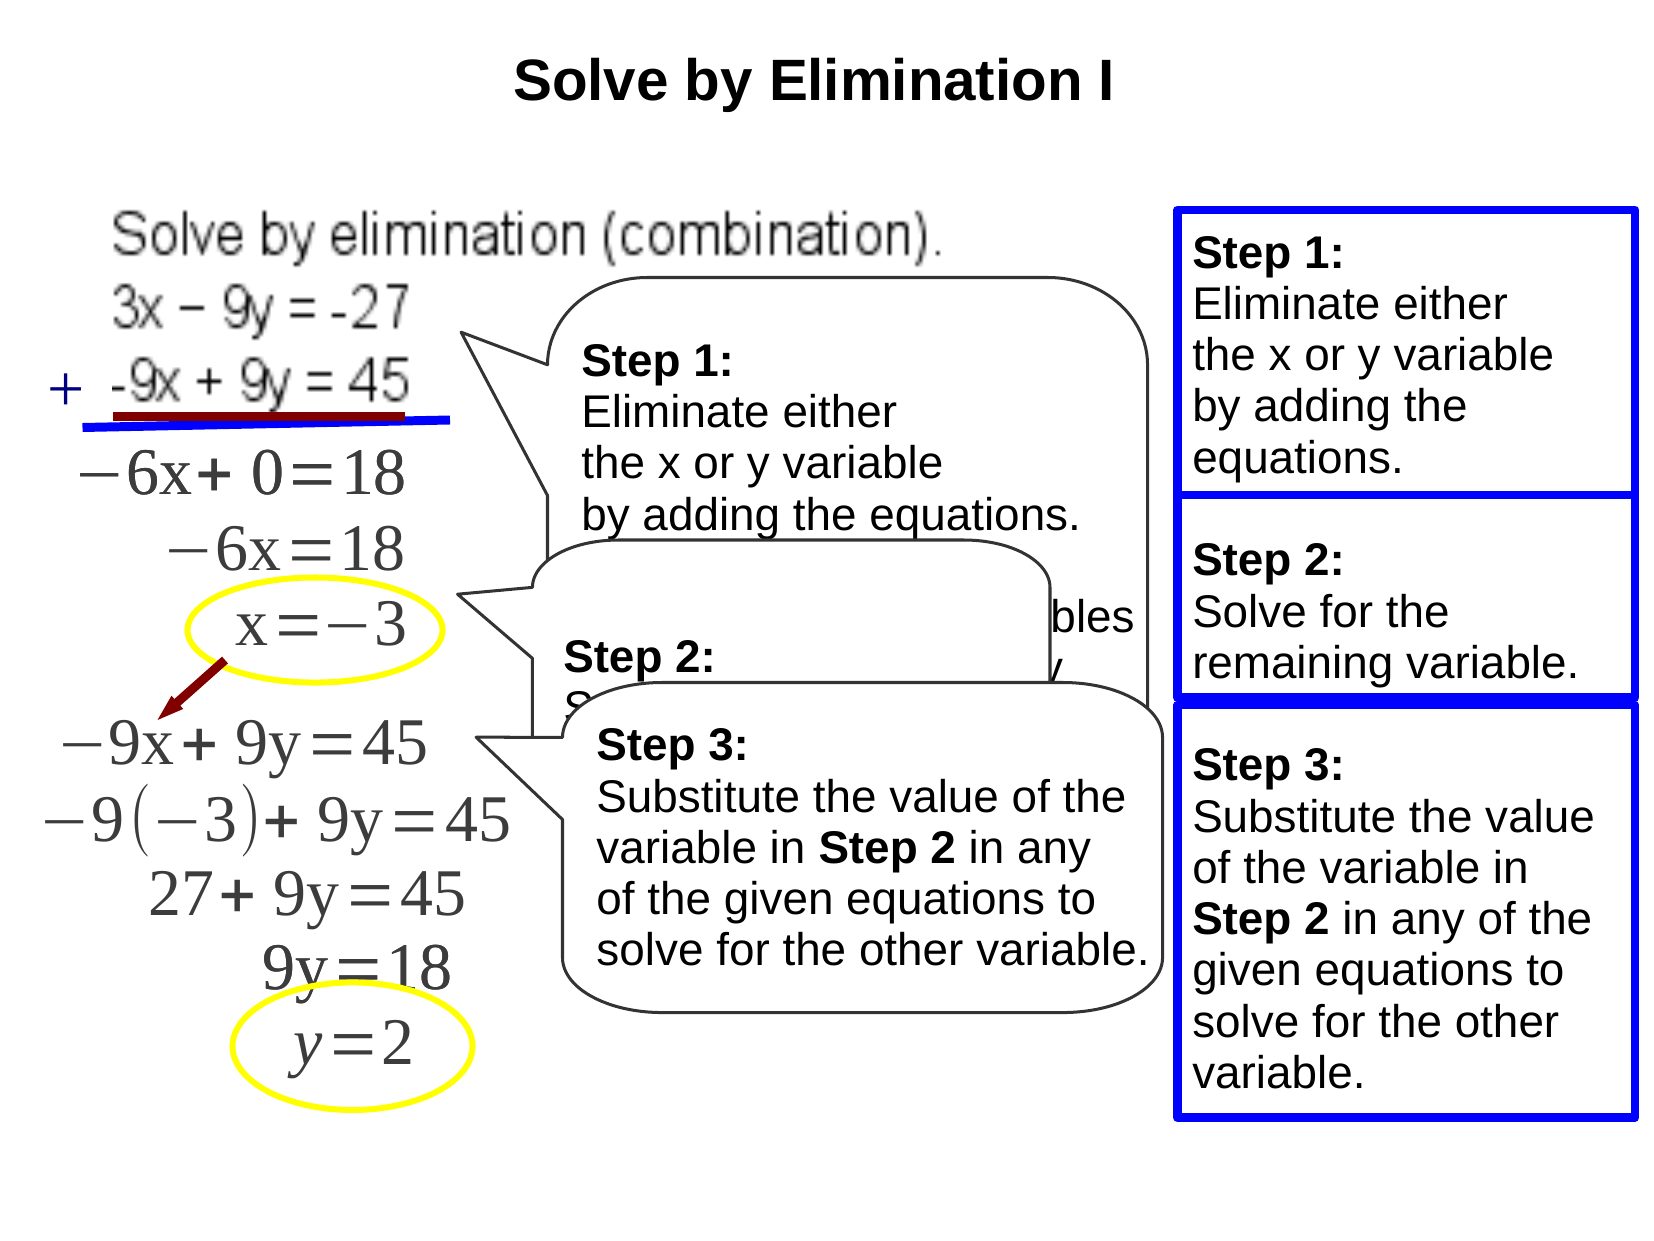

Solve by Elimination I
Step 1:
Eliminate either
the x or y variable
by adding the equations.
Step 2:
Solve for the remaining variable.
Step 3:
Substitute the value of the variable in Step 2 in any of the given equations to solve for the other variable.
Step 1:
Eliminate either
the x or y variable
by adding the equations.
In this case, the y variables
will cancel out since -9y
cancels with 9y.
Step 2:
Solve for the remaining
variable.
Step 3:
Substitute the value of the
variable in Step 2 in any
of the given equations to
solve for the other variable.